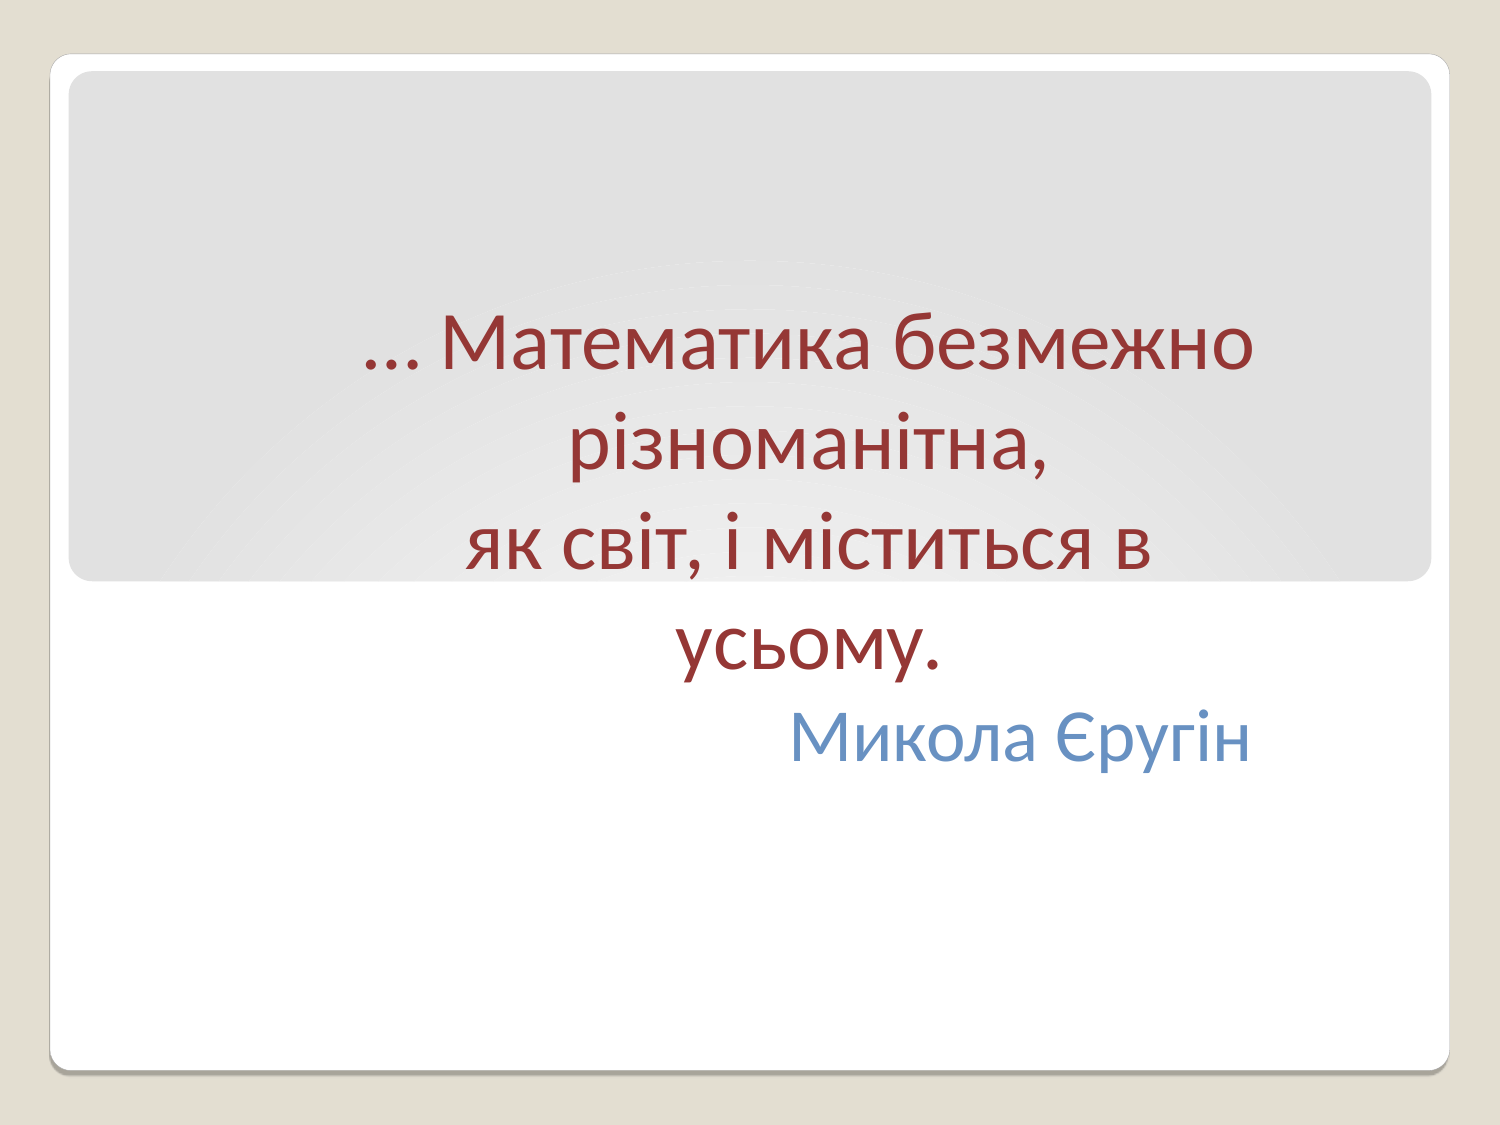

… Математика безмежно різноманітна,
як світ, і міститься в усьому.
 Микола Єругін